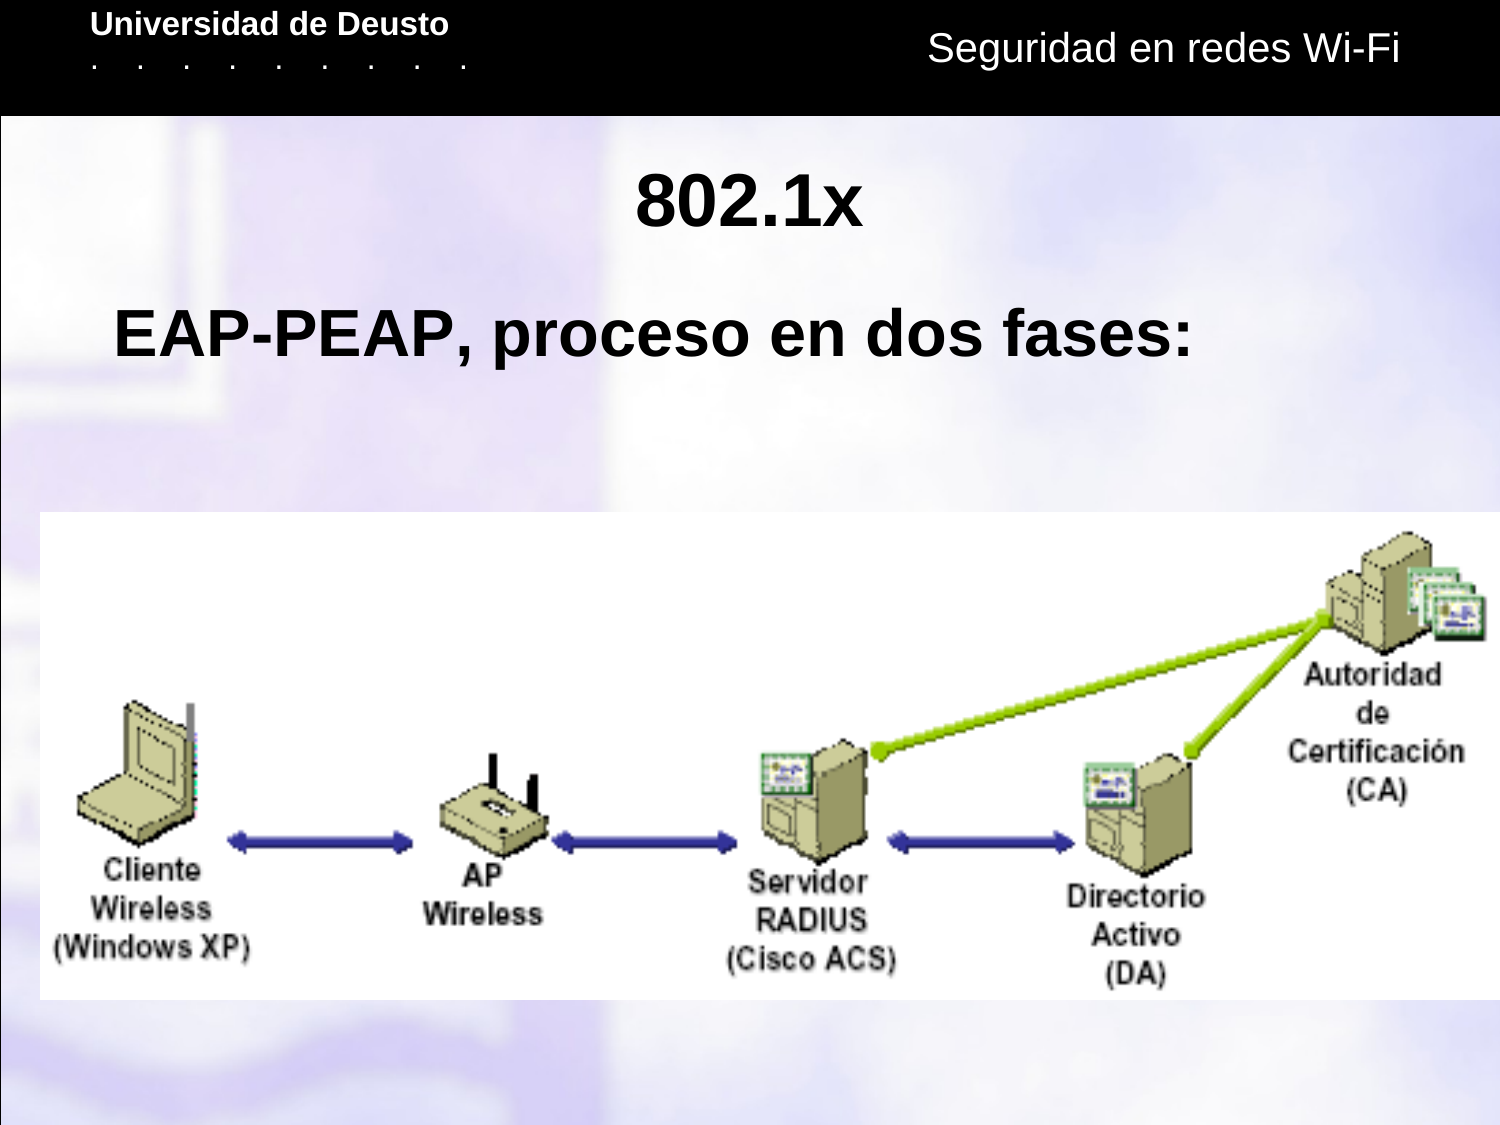

# 802.1x
EAP-PEAP, proceso en dos fases: